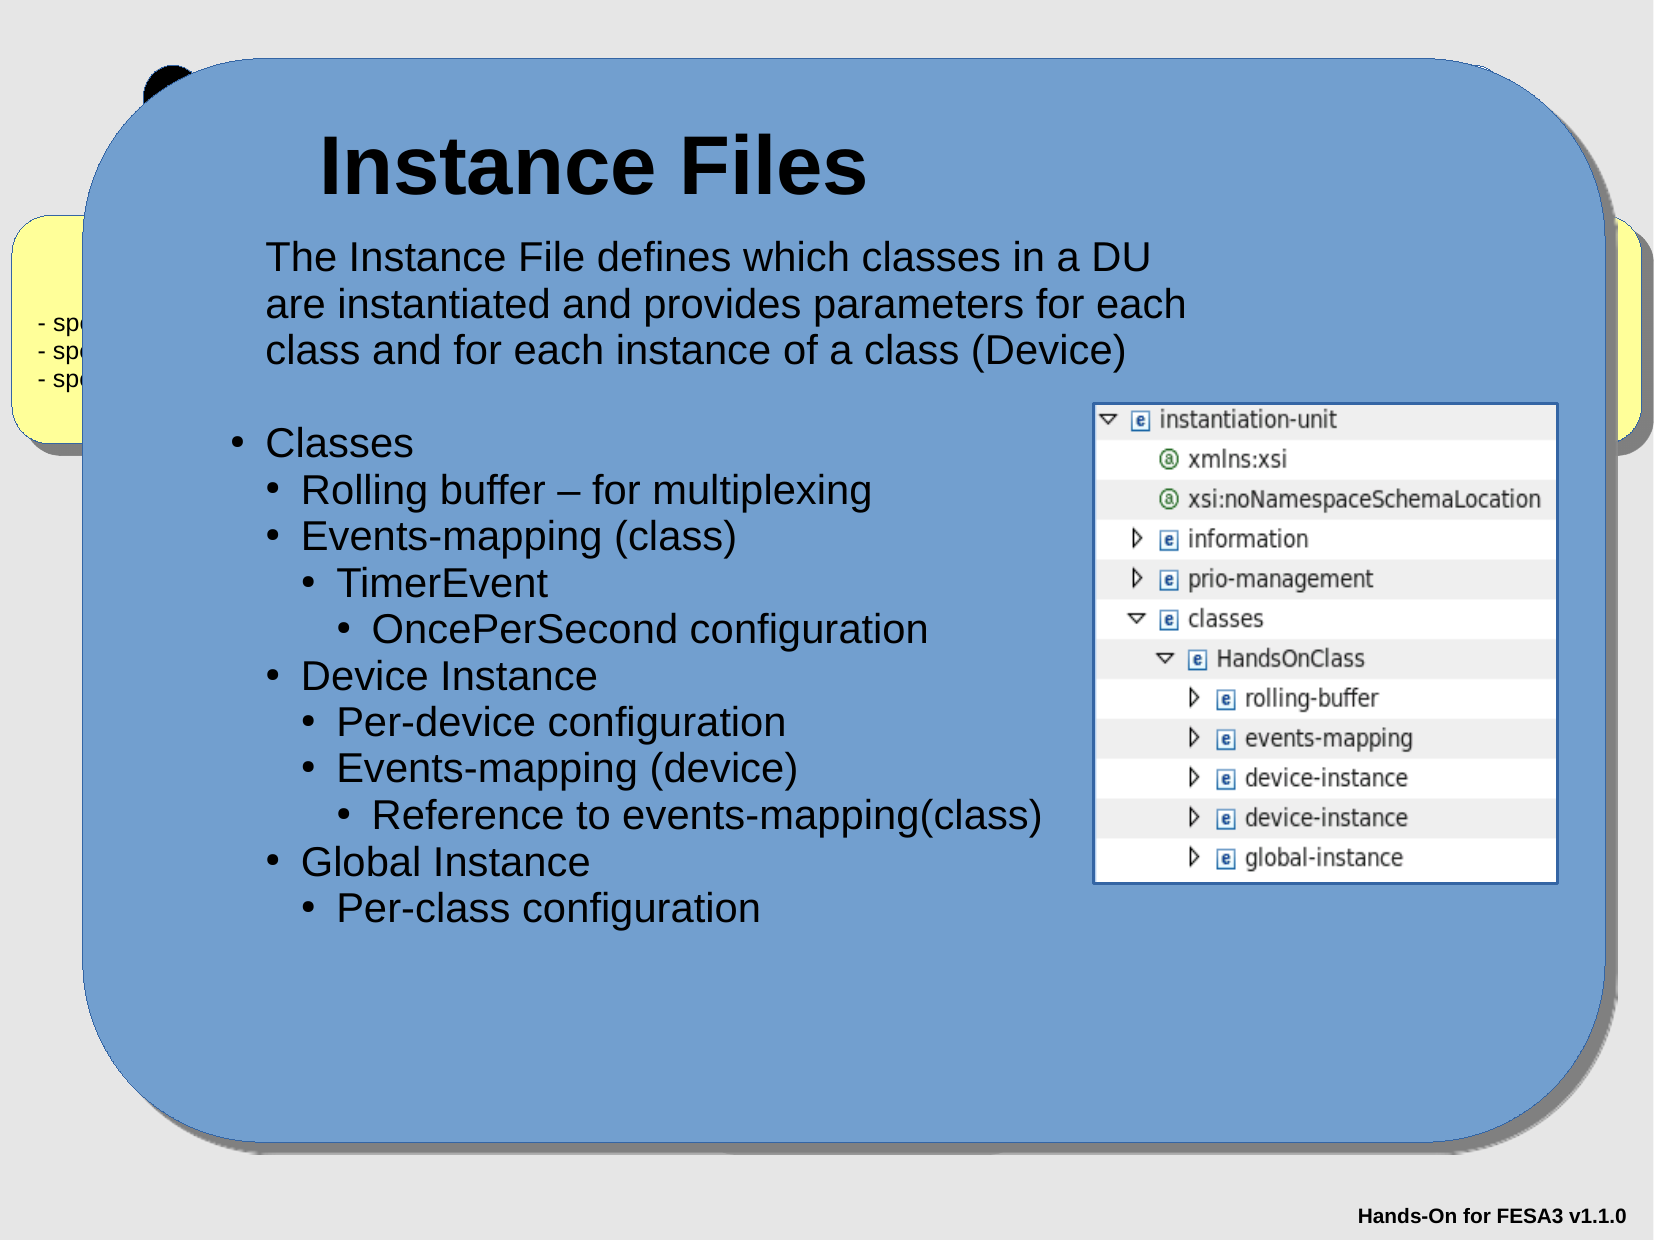

Instance Files
The Instance File defines which classes in a DU are instantiated and provides parameters for each class and for each instance of a class (Device)
Classes
Rolling buffer – for multiplexing
Events-mapping (class)
TimerEvent
OncePerSecond configuration
Device Instance
Per-device configuration
Events-mapping (device)
Reference to events-mapping(class)
Global Instance
Per-class configuration